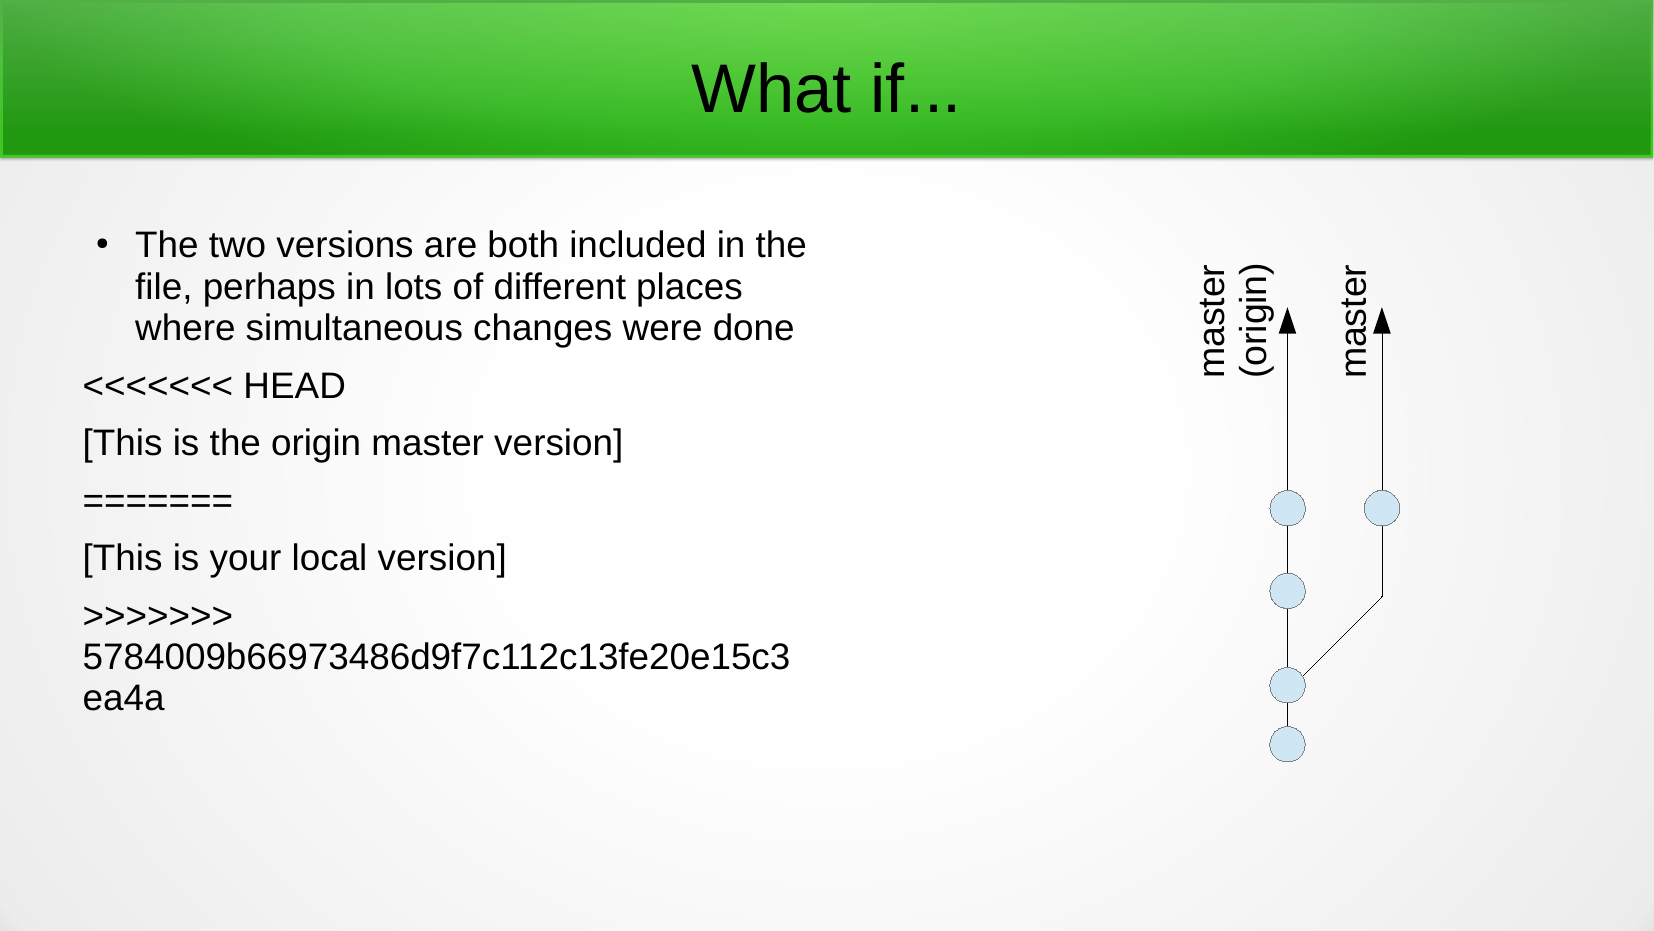

# What if...
The two versions are both included in the file, perhaps in lots of different places where simultaneous changes were done
<<<<<<< HEAD
[This is the origin master version]
=======
[This is your local version]
>>>>>>> 5784009b66973486d9f7c112c13fe20e15c3ea4a
master (origin)
master